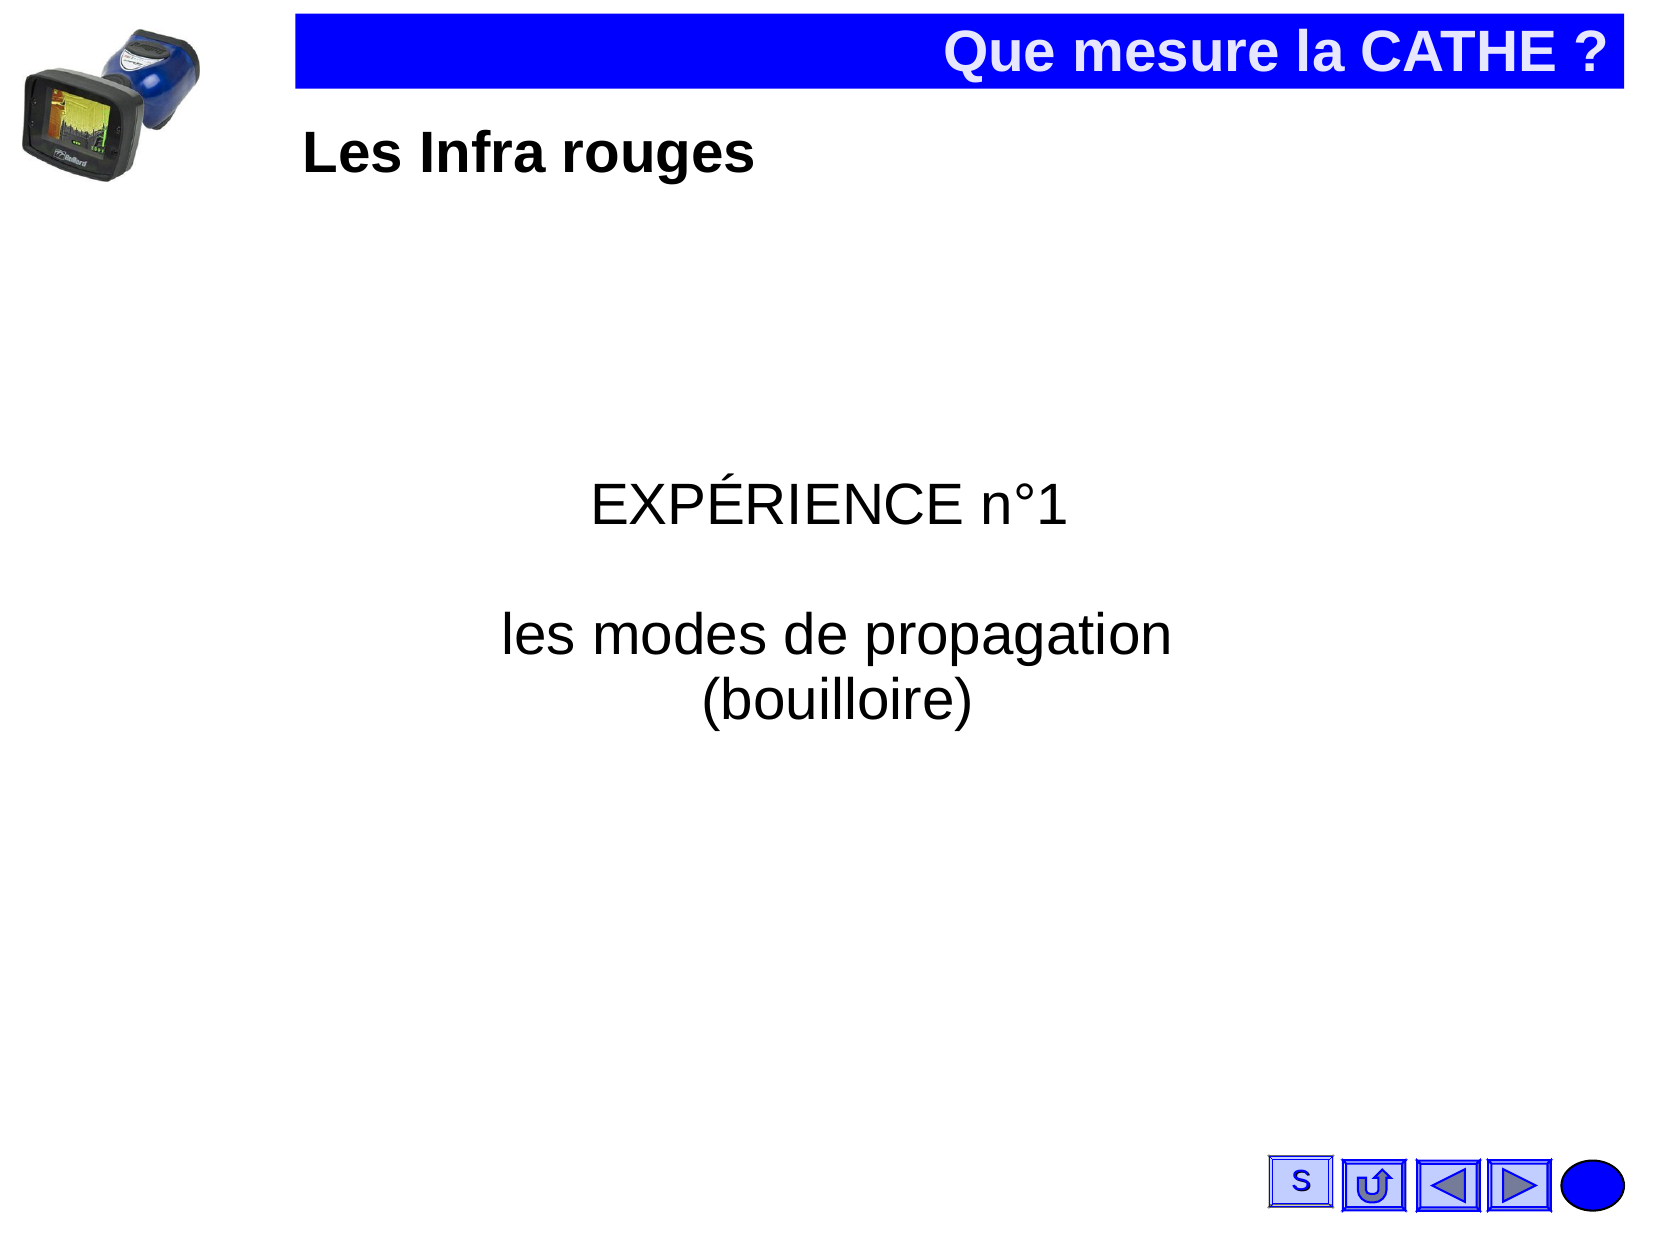

Que mesure la CATHE ?
Les Infra rouges
EXPÉRIENCE n°1
les modes de propagation
(bouilloire)